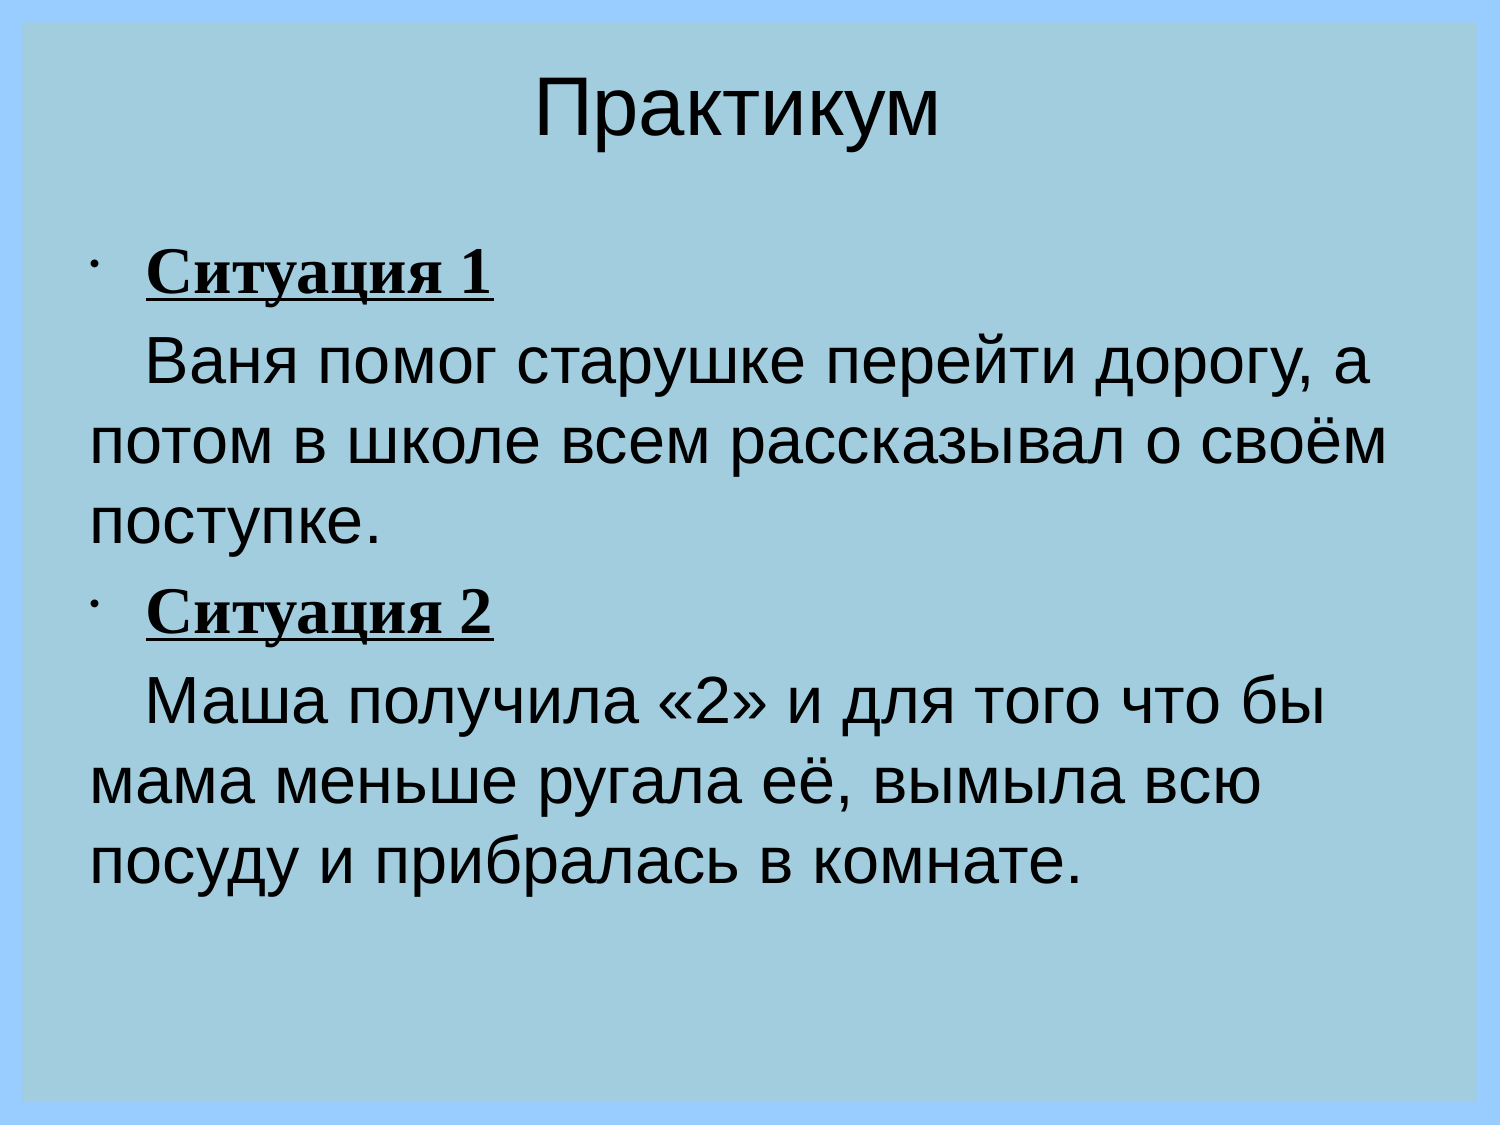

# Практикум
Ситуация 1
 Ваня помог старушке перейти дорогу, а потом в школе всем рассказывал о своём поступке.
Ситуация 2
 Маша получила «2» и для того что бы мама меньше ругала её, вымыла всю посуду и прибралась в комнате.